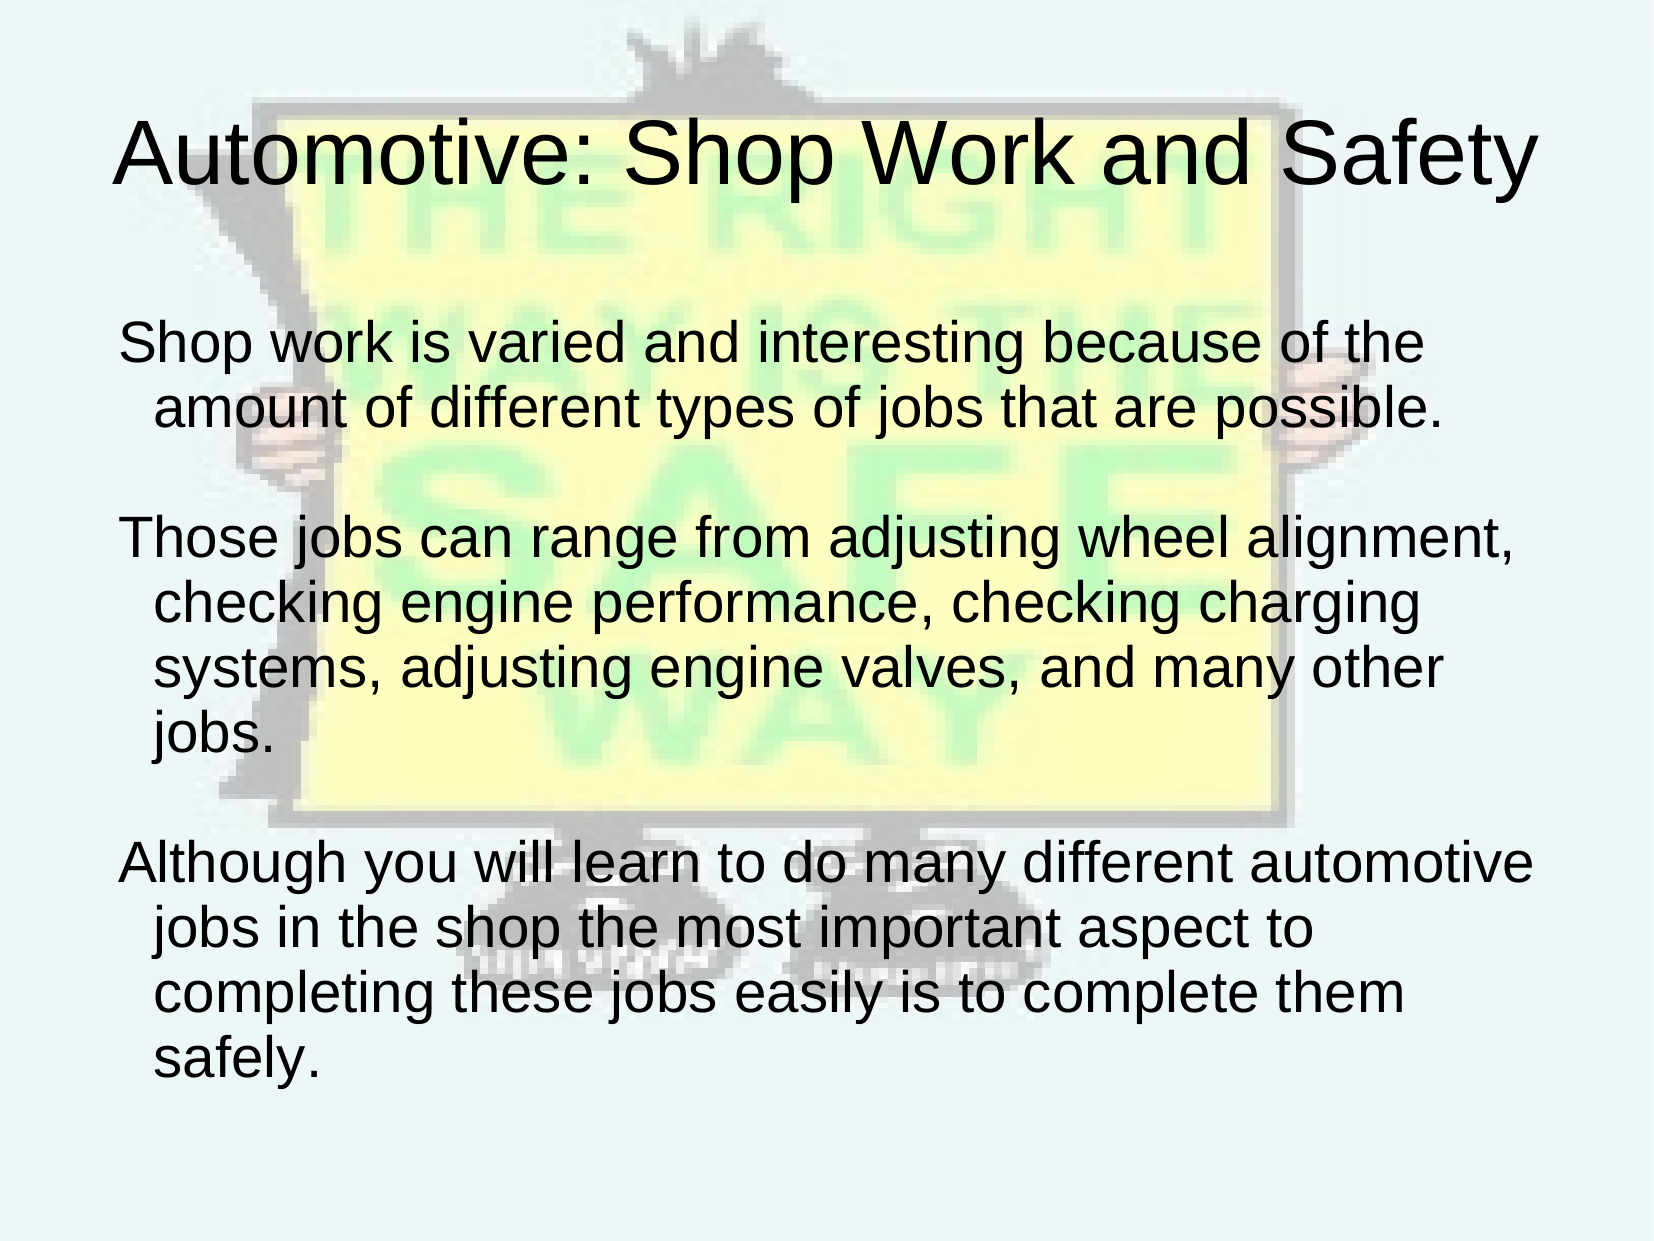

# Automotive: Shop Work and Safety
Shop work is varied and interesting because of the amount of different types of jobs that are possible.
Those jobs can range from adjusting wheel alignment, checking engine performance, checking charging systems, adjusting engine valves, and many other jobs.
Although you will learn to do many different automotive jobs in the shop the most important aspect to completing these jobs easily is to complete them safely.